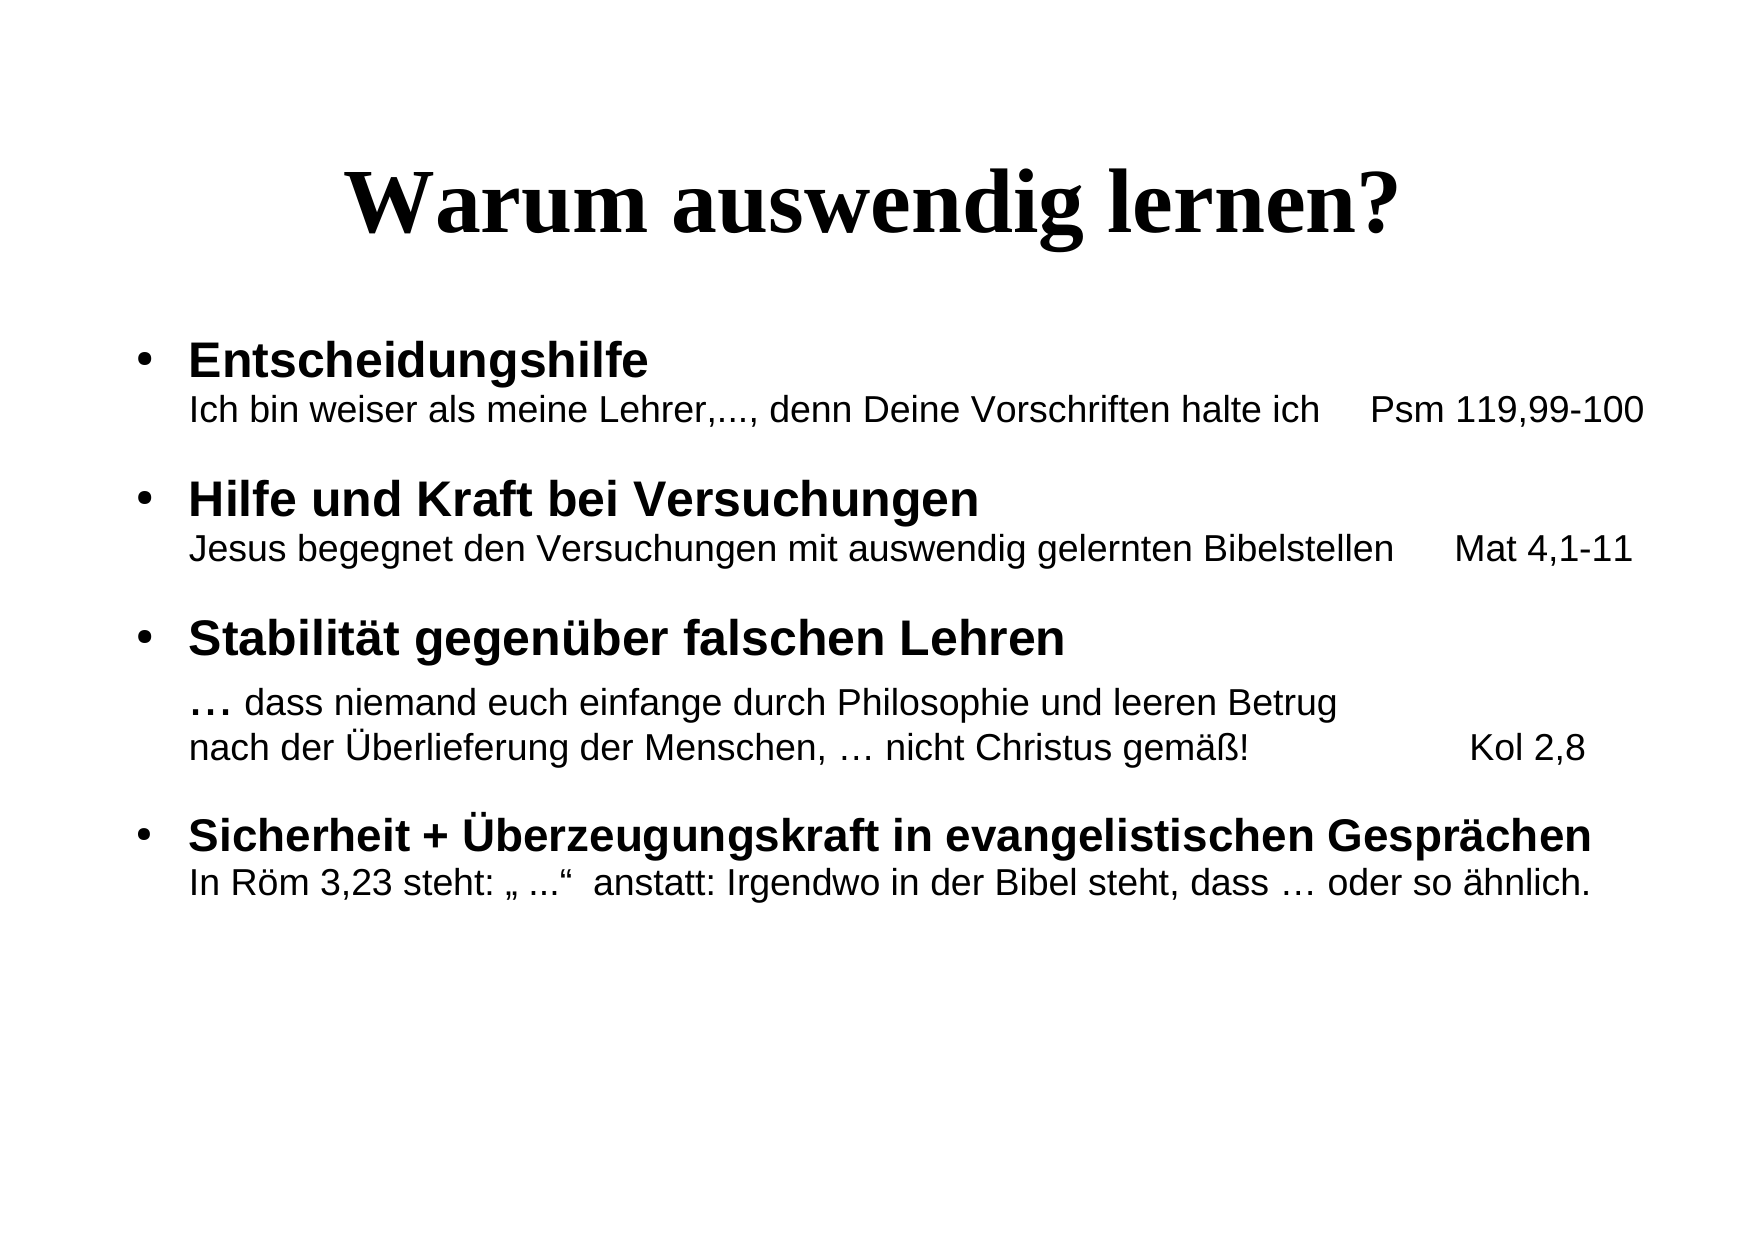

# Warum auswendig lernen?
Entscheidungshilfe
Ich bin weiser als meine Lehrer,..., denn Deine Vorschriften halte ich 	Psm 119,99-100
Hilfe und Kraft bei Versuchungen
Jesus begegnet den Versuchungen mit auswendig gelernten Bibelstellen 	 Mat 4,1-11
Stabilität gegenüber falschen Lehren
... dass niemand euch einfange durch Philosophie und leeren Betrug
nach der Überlieferung der Menschen, … nicht Christus gemäß! Kol 2,8
Sicherheit + Überzeugungskraft in evangelistischen Gesprächen
In Röm 3,23 steht: „ ...“ anstatt: Irgendwo in der Bibel steht, dass … oder so ähnlich.